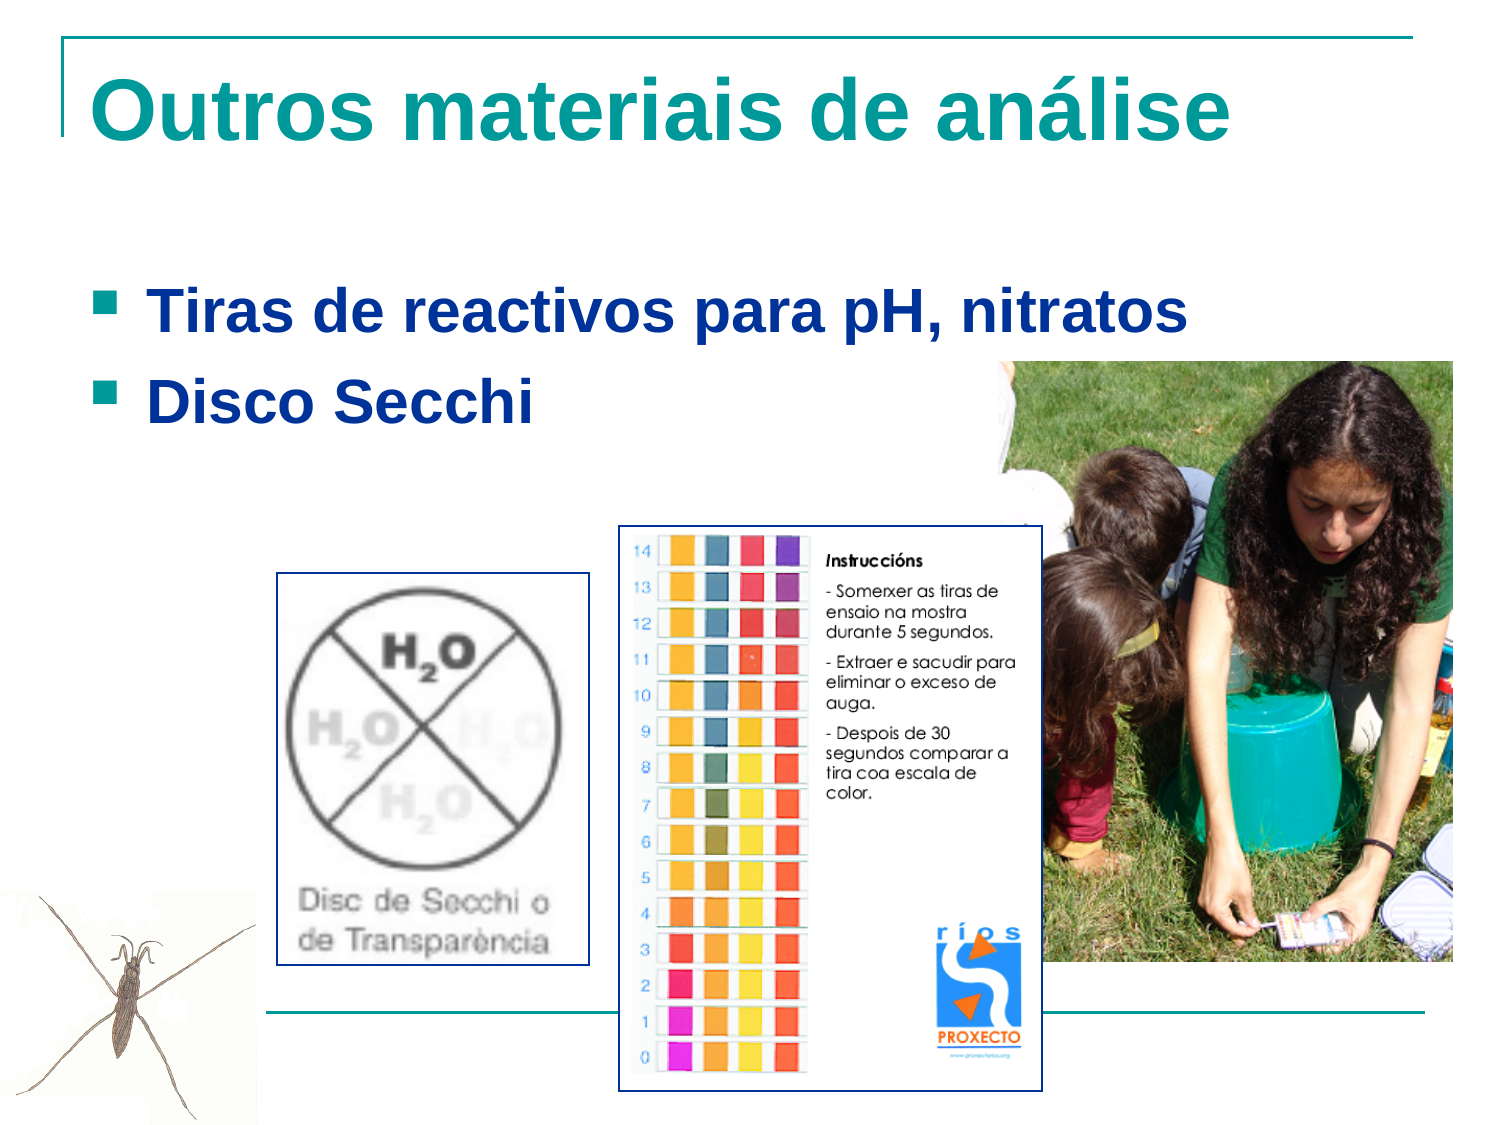

# Outros materiais de análise
Tiras de reactivos para pH, nitratos
Disco Secchi